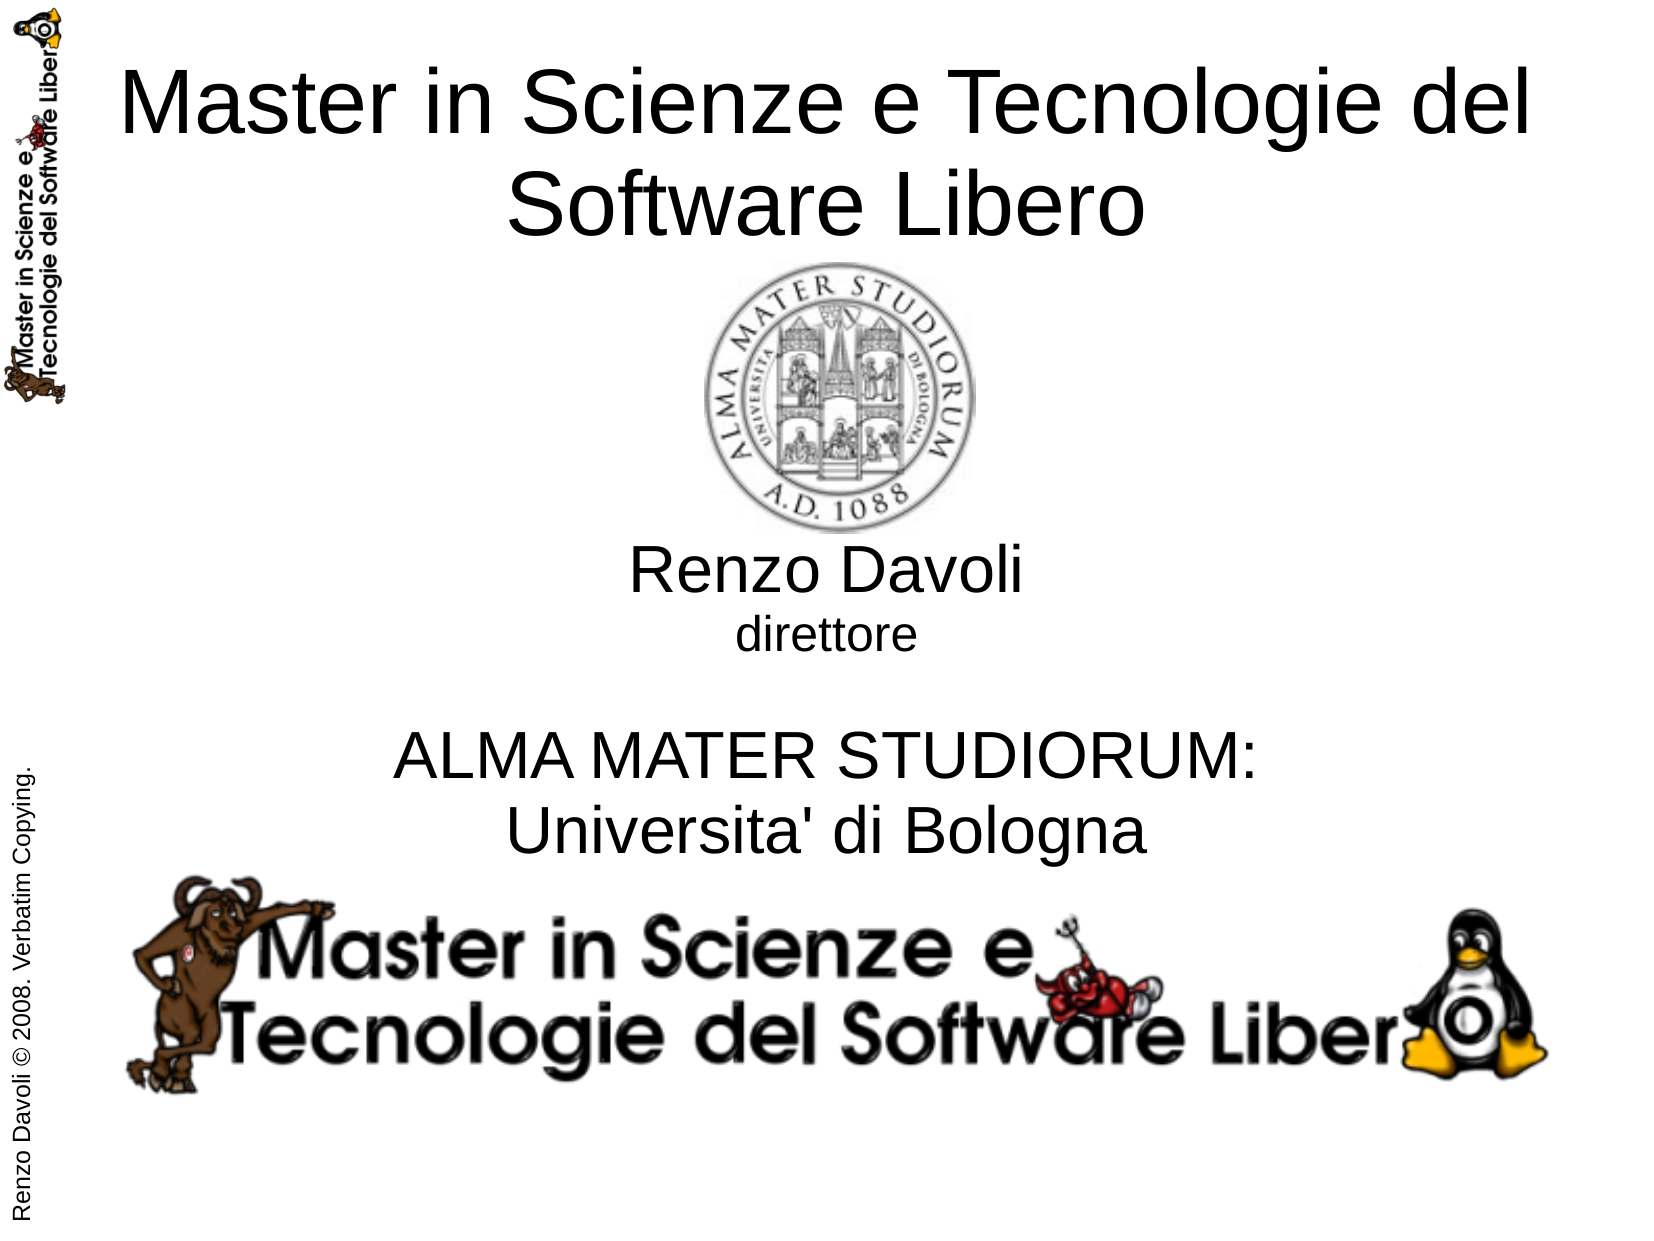

# Master in Scienze e Tecnologie del Software Libero
Renzo Davoli
direttore
ALMA MATER STUDIORUM:
Universita' di Bologna